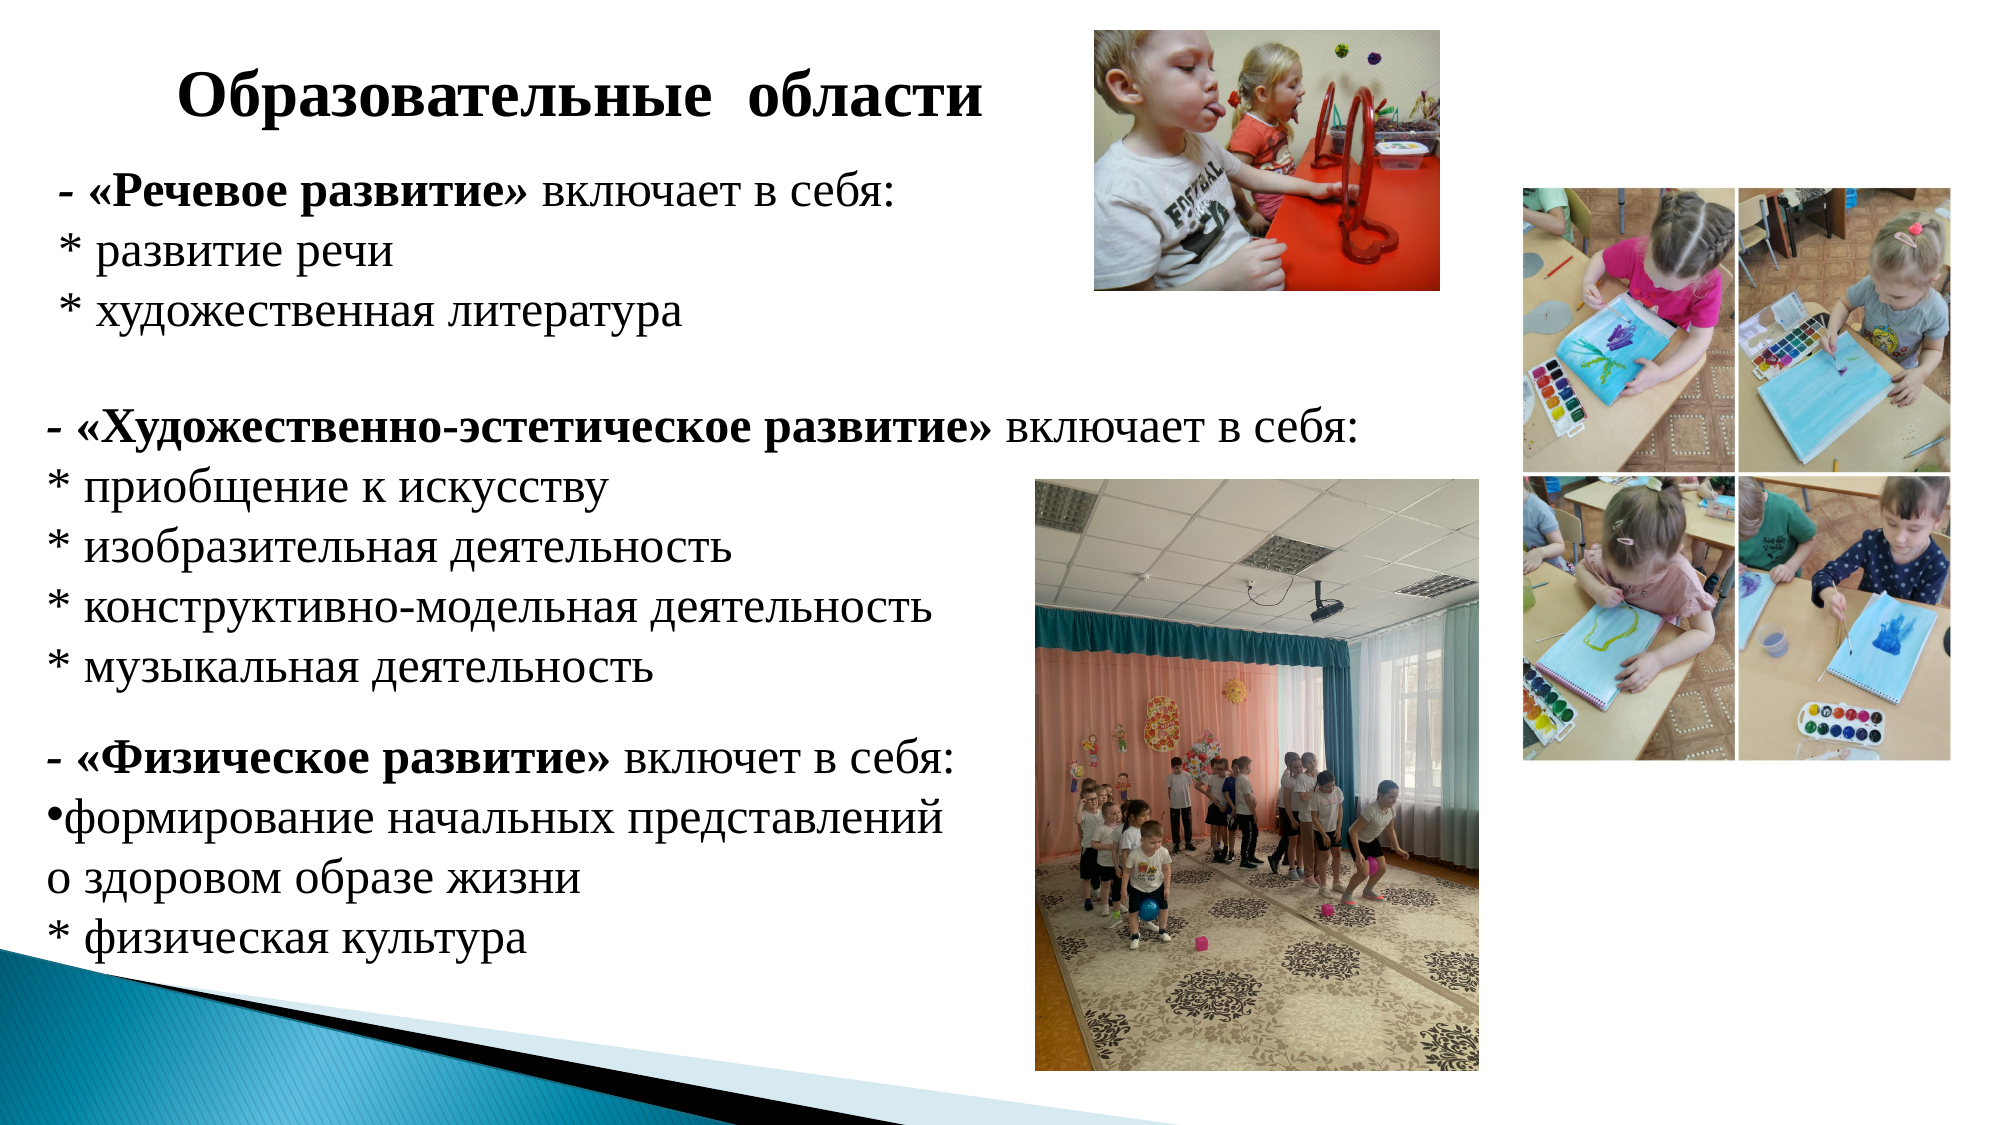

Образовательные ​ области​
- «Речевое развитие» включает в себя:
* развитие речи
* художественная литература
- «Художественно-эстетическое развитие» включает в себя:
* приобщение к искусству
* изобразительная деятельность
* конструктивно-модельная деятельность
* музыкальная деятельность
- «Физическое развитие» включет в себя:
формирование начальных представлений
о здоровом образе жизни
* физическая культура